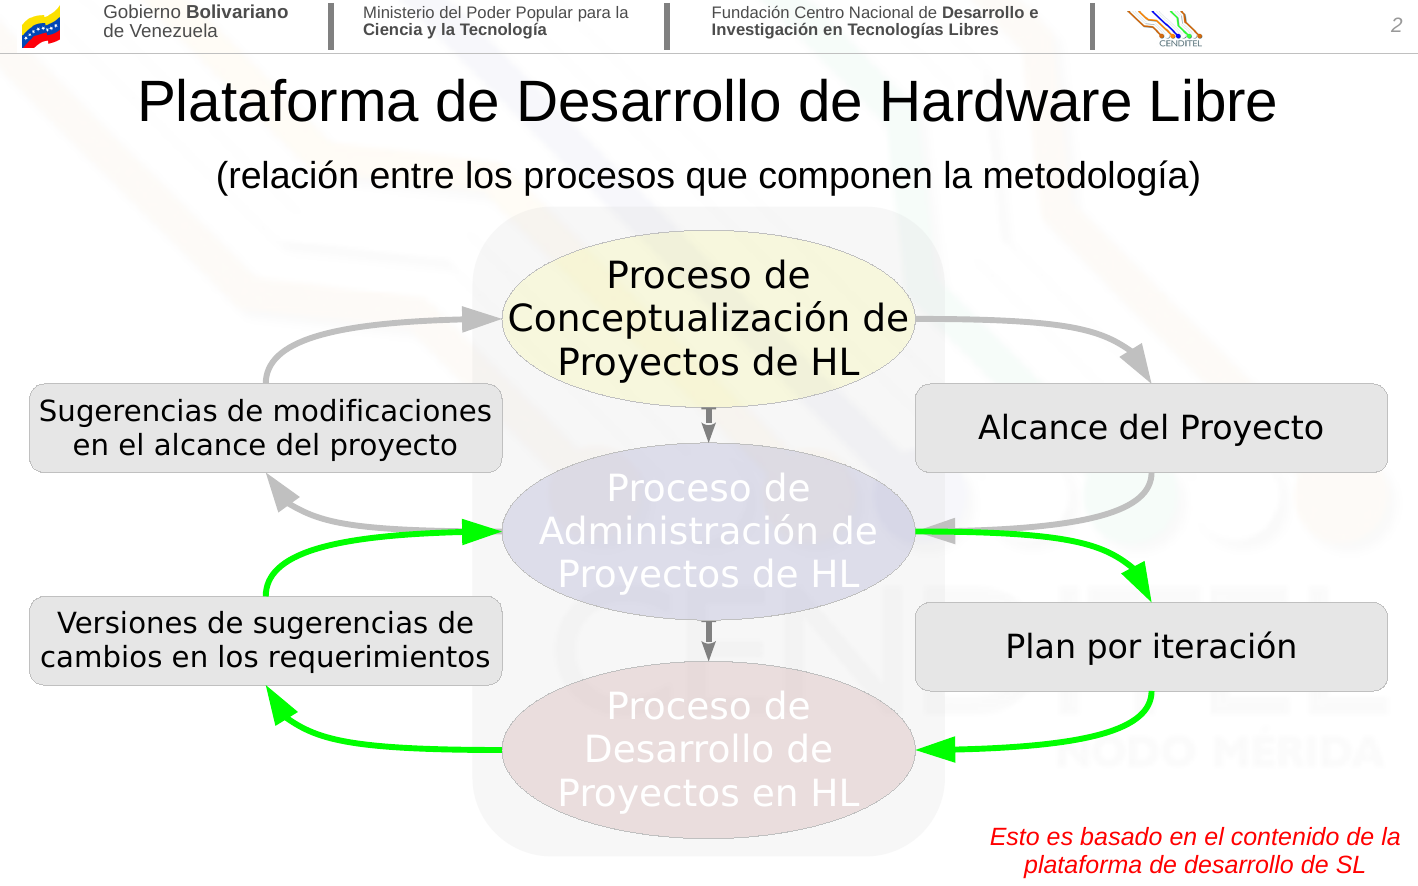

# Plataforma de Desarrollo de Hardware Libre
(relación entre los procesos que componen la metodología)
Proceso de
Conceptualización de
Proyectos de HL
Sugerencias de modificaciones
en el alcance del proyecto
Alcance del Proyecto
Proceso de
Administración de
Proyectos de HL
Versiones de sugerencias de
cambios en los requerimientos
Plan por iteración
Proceso de
Desarrollo de
Proyectos en HL
Esto es basado en el contenido de la plataforma de desarrollo de SL